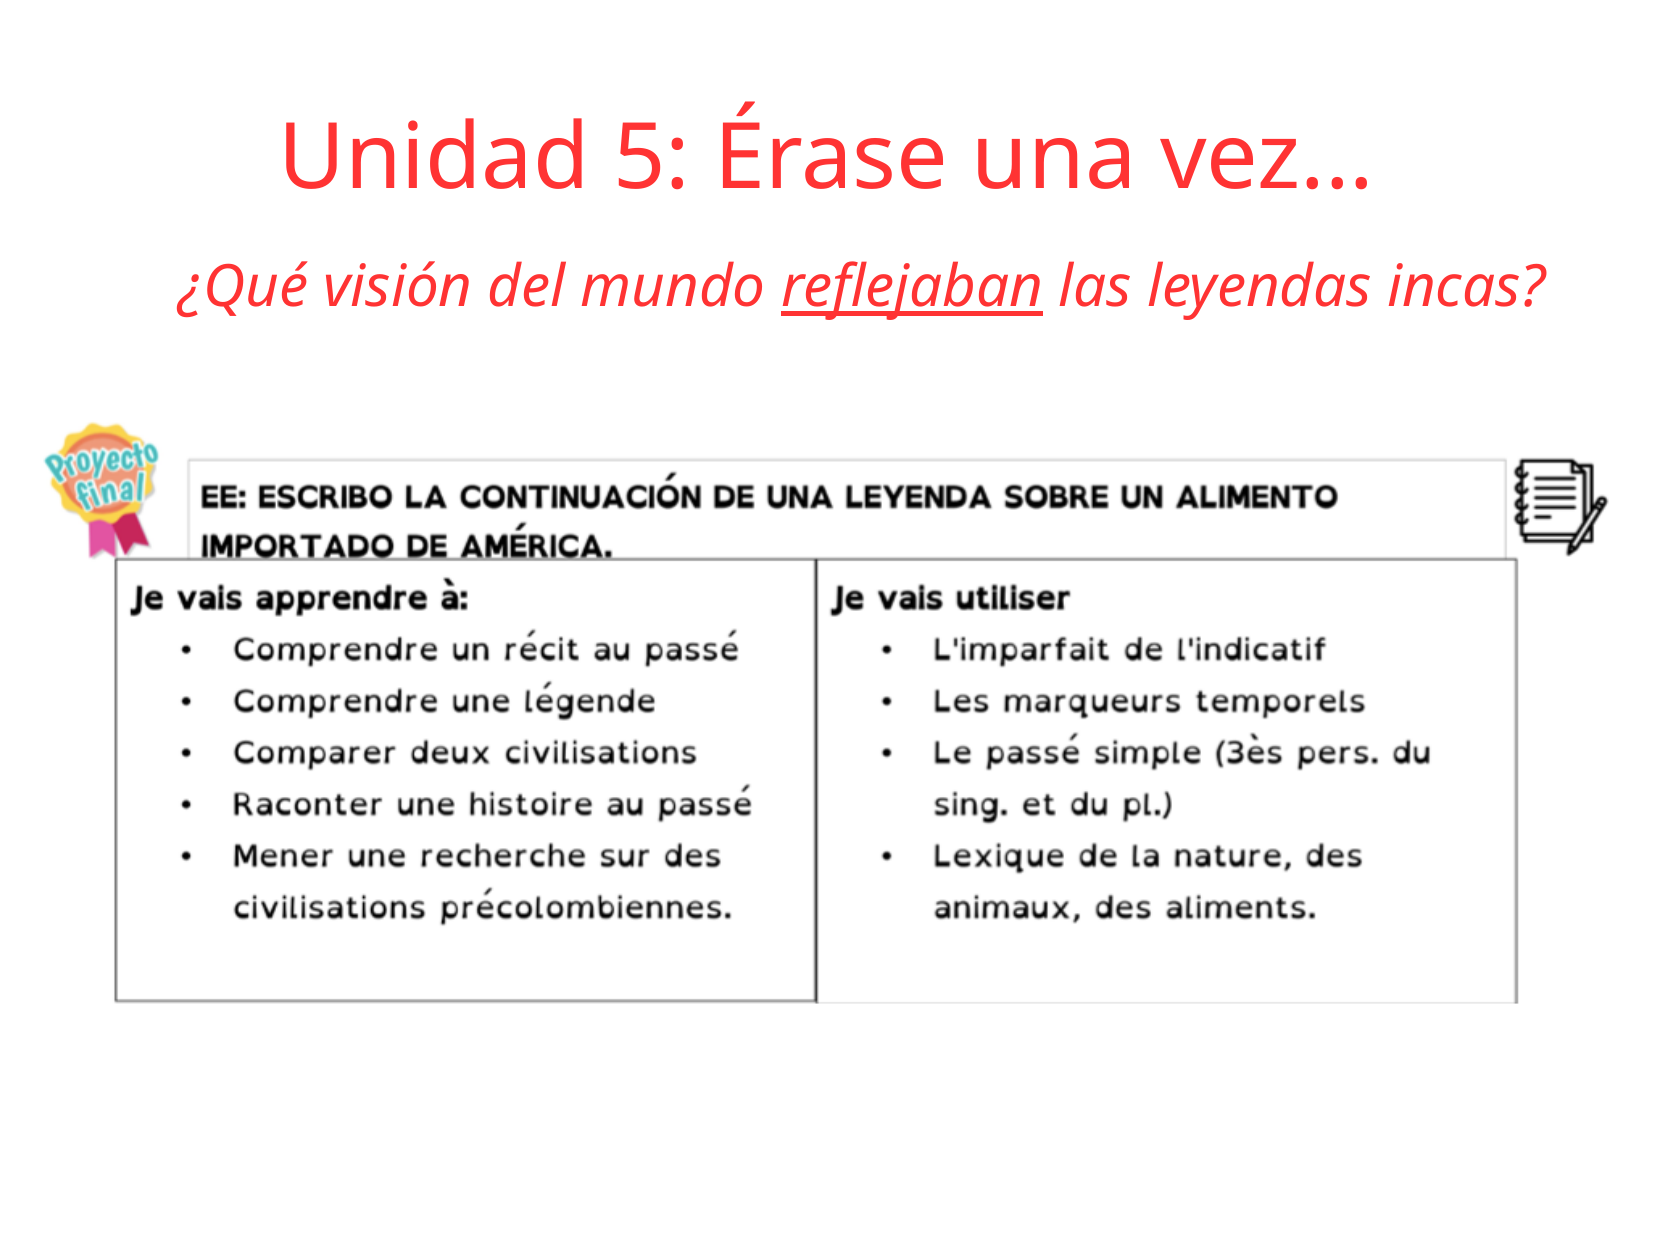

# Unidad 5: Érase una vez...
¿Qué visión del mundo reflejaban las leyendas incas?